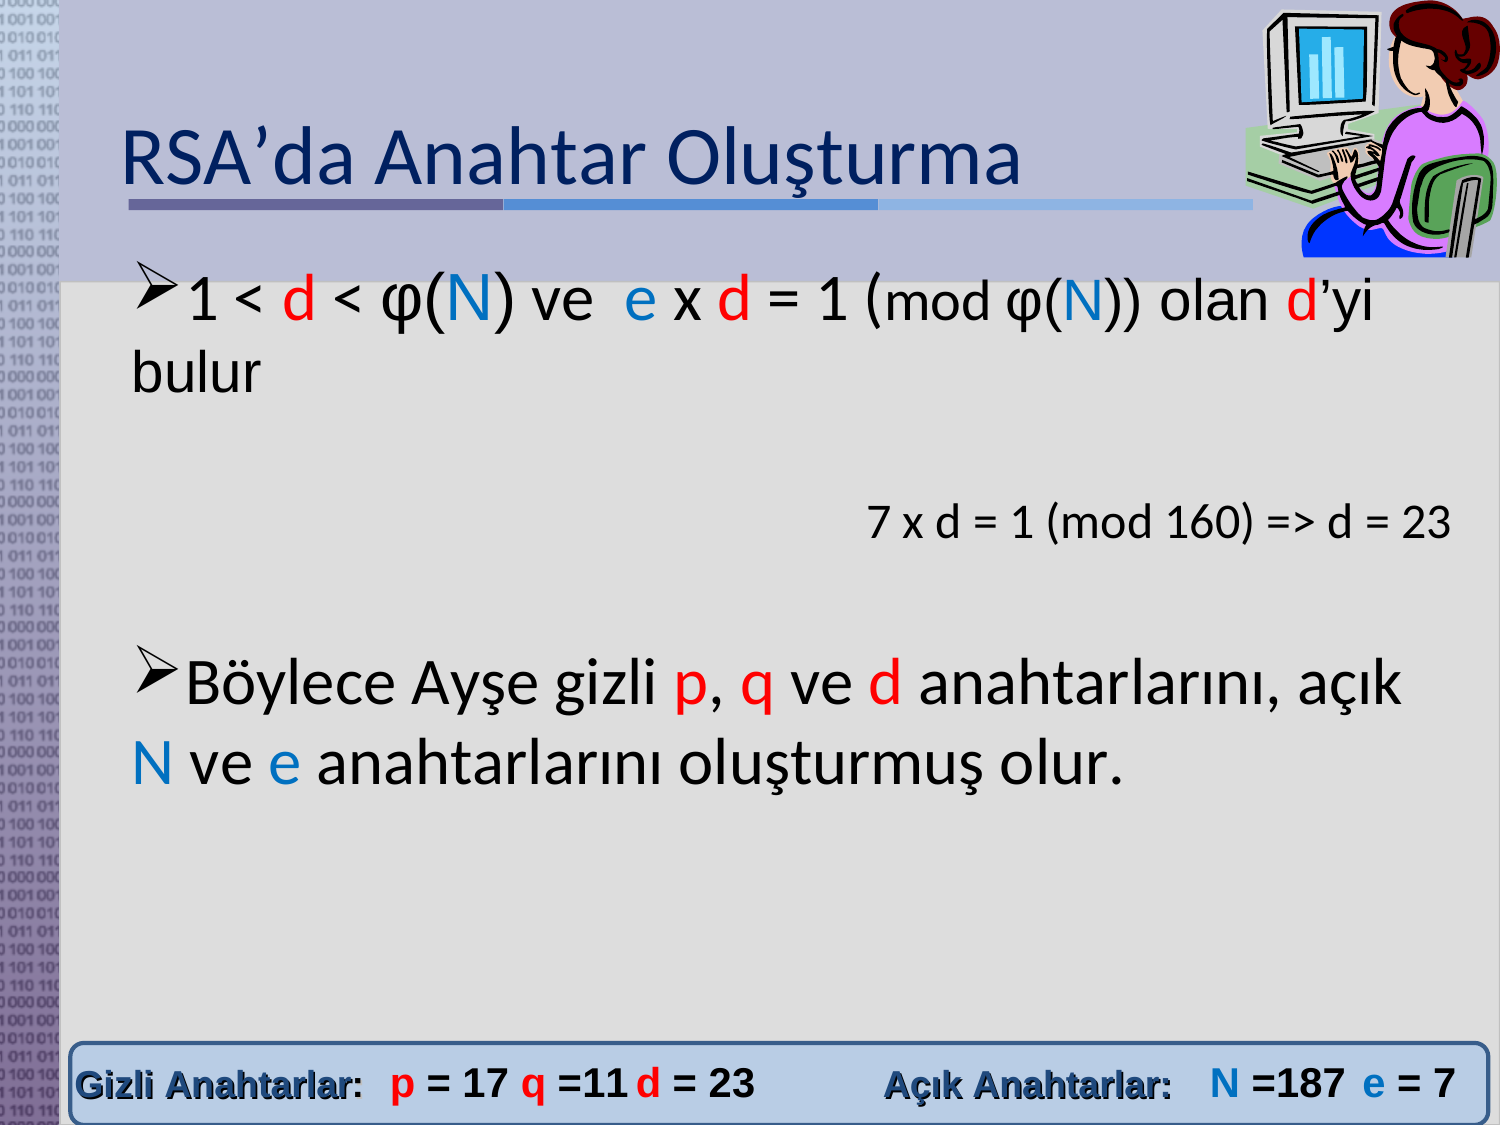

RSA’da Anahtar Oluşturma
1 < d < φ(N) ve e x d = 1 (mod φ(N)) olan d’yi bulur
7 x d = 1 (mod 160) => d = 23
Böylece Ayşe gizli p, q ve d anahtarlarını, açık N ve e anahtarlarını oluşturmuş olur.
p = 17 q =11
d = 23
N =187
e = 7
Gizli Anahtarlar:
Açık Anahtarlar: